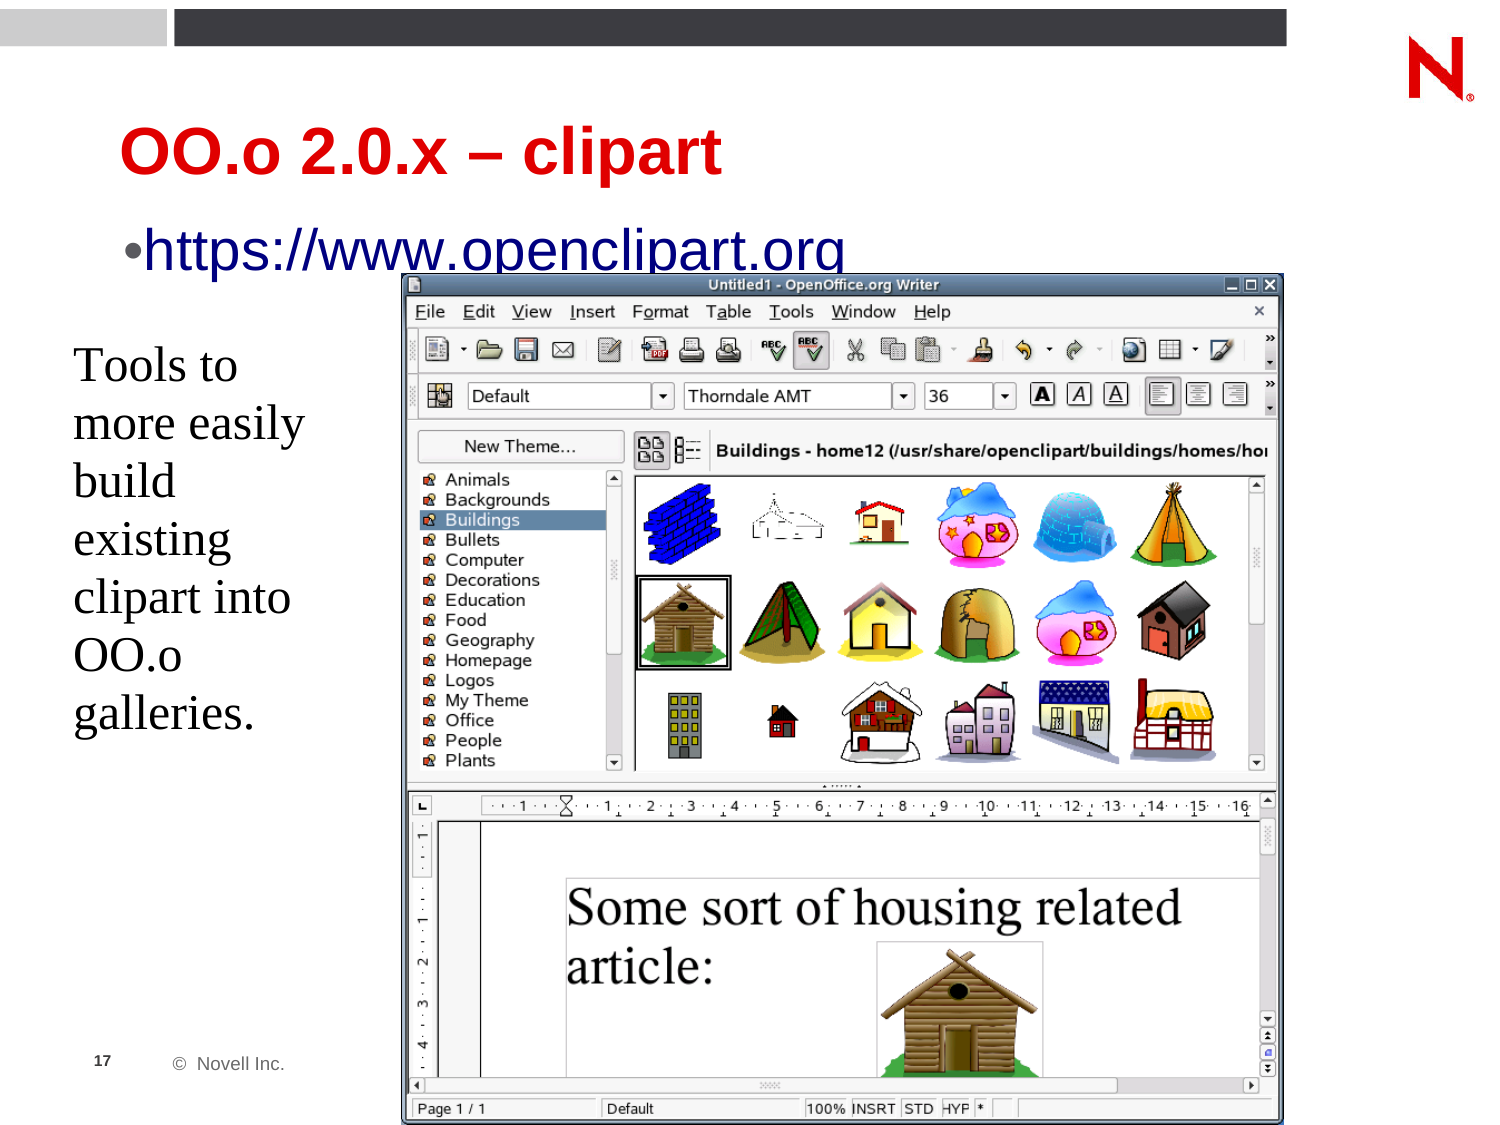

# OO.o 2.0.x – clipart
https://www.openclipart.org
Tools to more easily build existing clipart into OO.o galleries.